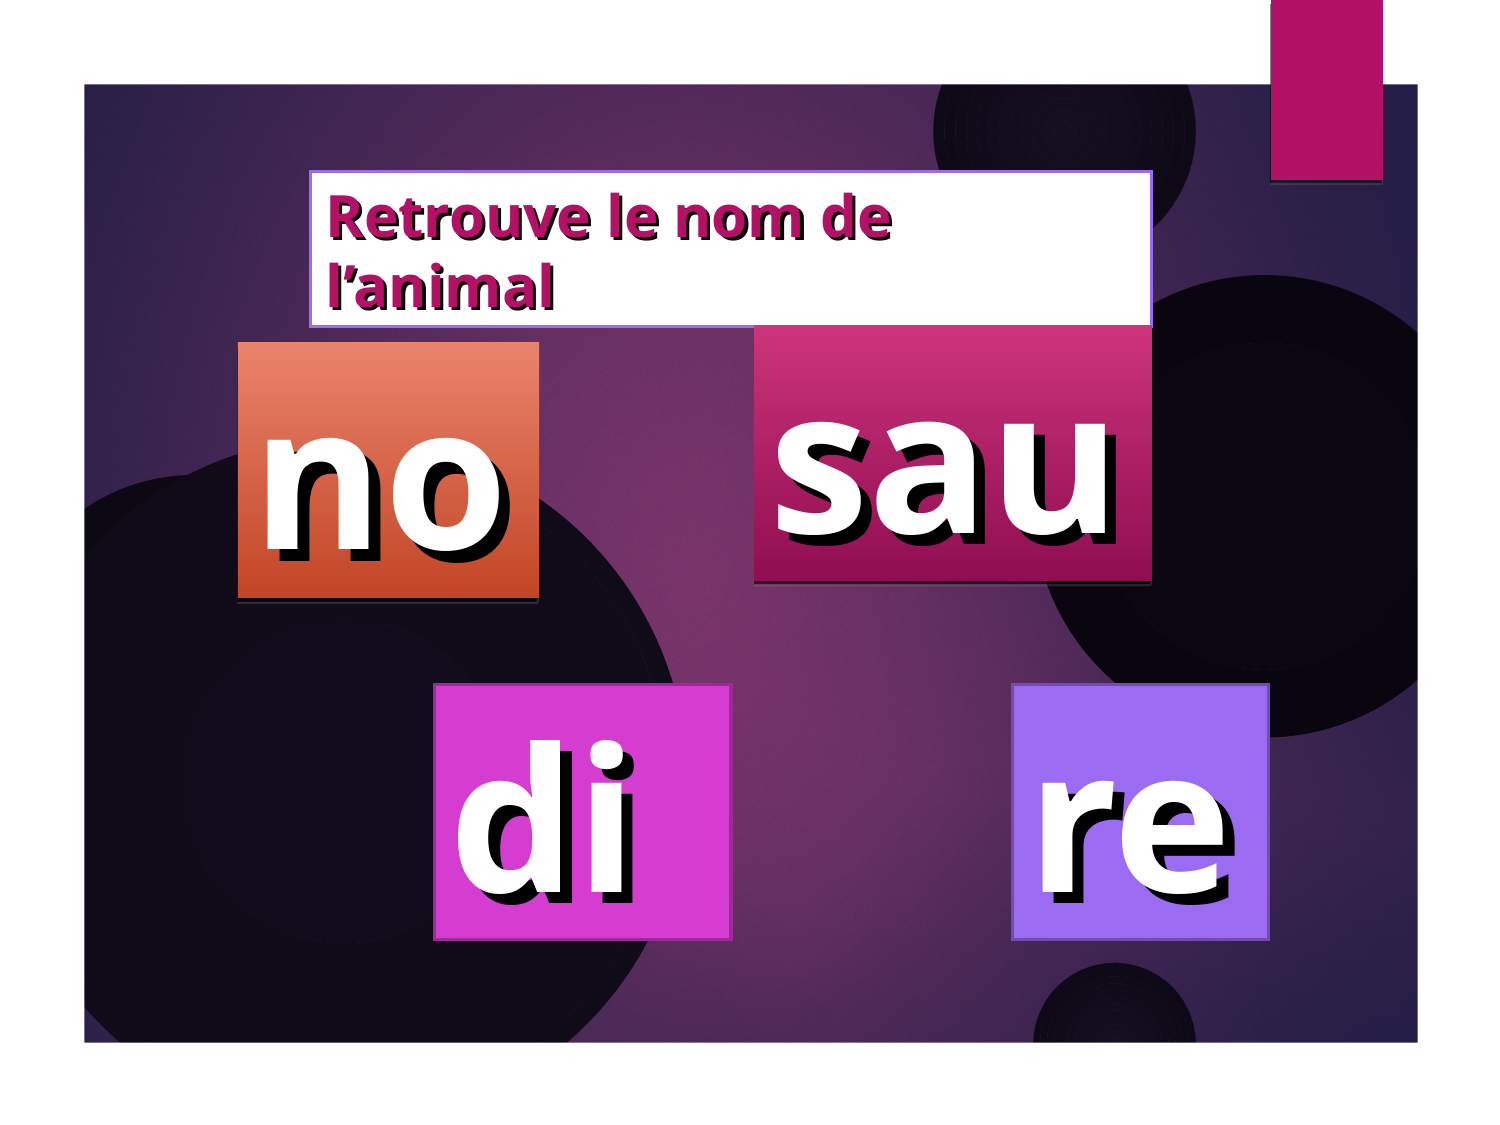

Retrouve le nom de l’animal
sau
no
di
re